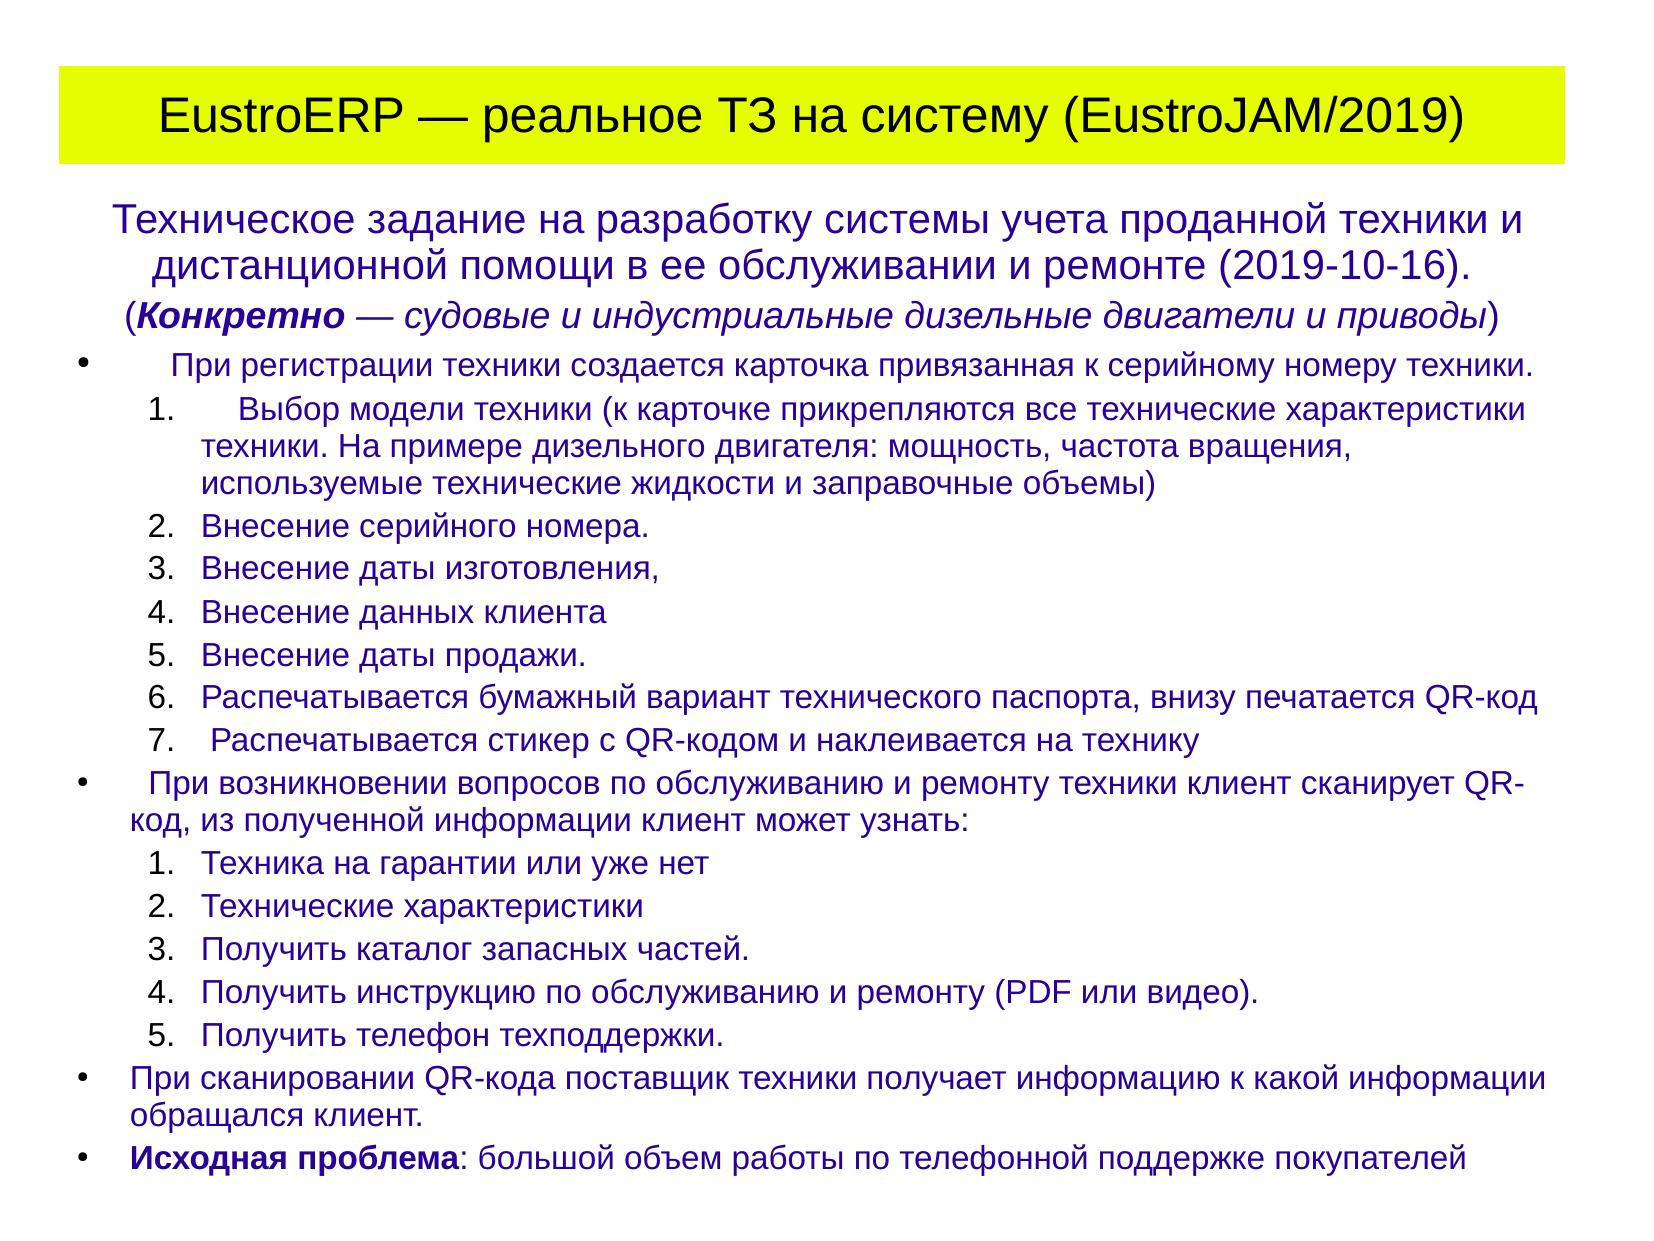

EustroERP — реальное ТЗ на систему (EustroJAM/2019)
# Техническое задание на разработку системы учета проданной техники и дистанционной помощи в ее обслуживании и ремонте (2019-10-16).
(Конкретно — судовые и индустриальные дизельные двигатели и приводы)
 При регистрации техники создается карточка привязанная к серийному номеру техники.
 Выбор модели техники (к карточке прикрепляются все технические характеристики техники. На примере дизельного двигателя: мощность, частота вращения, используемые технические жидкости и заправочные объемы)
Внесение серийного номера.
Внесение даты изготовления,
Внесение данных клиента
Внесение даты продажи.
Распечатывается бумажный вариант технического паспорта, внизу печатается QR-код
 Распечатывается стикер с QR-кодом и наклеивается на технику
 При возникновении вопросов по обслуживанию и ремонту техники клиент сканирует QR-код, из полученной информации клиент может узнать:
Техника на гарантии или уже нет
Технические характеристики
Получить каталог запасных частей.
Получить инструкцию по обслуживанию и ремонту (PDF или видео).
Получить телефон техподдержки.
При сканировании QR-кода поставщик техники получает информацию к какой информации обращался клиент.
Исходная проблема: большой объем работы по телефонной поддержке покупателей